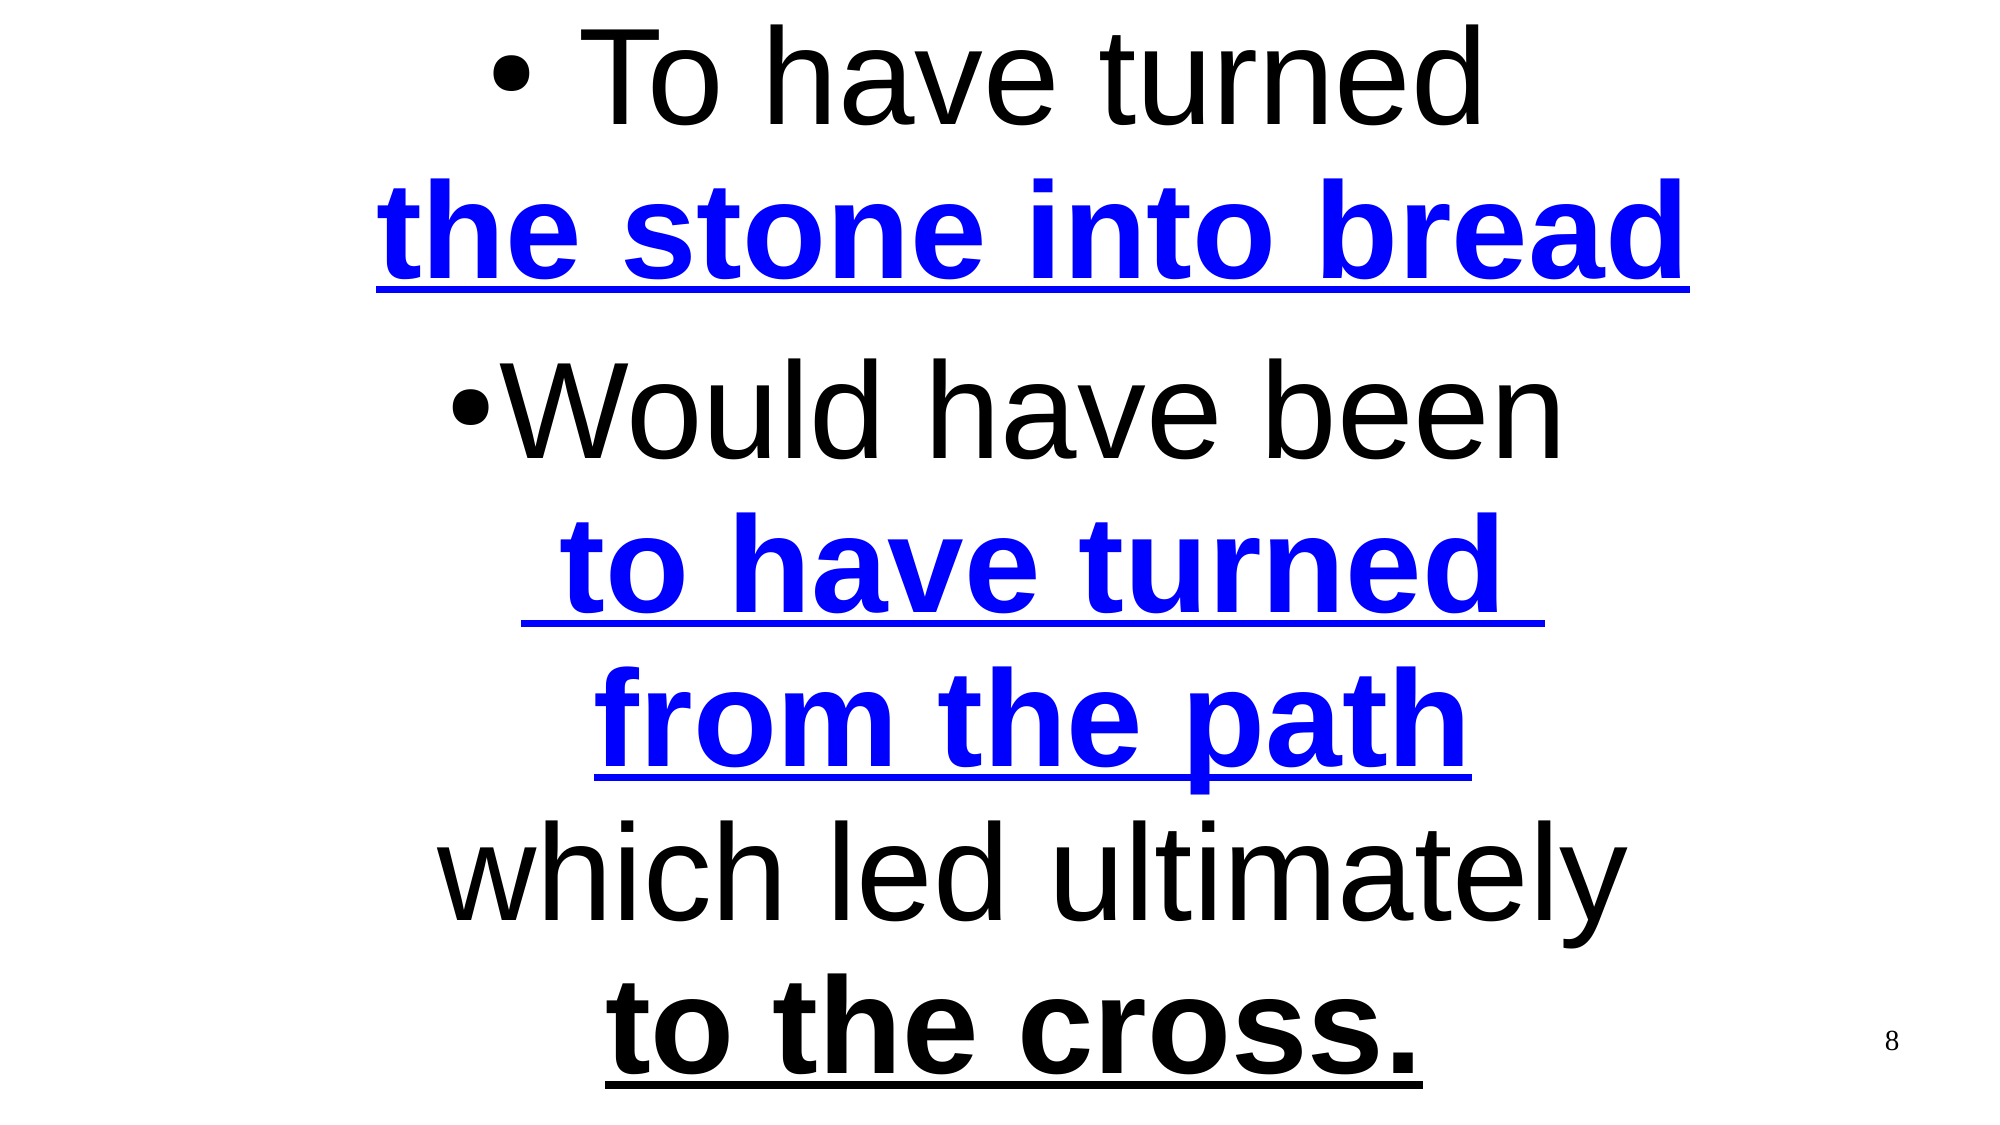

# To have turned the stone into bread
Would have been
 to have turned
from the path
 which led ultimately
to the cross.
8